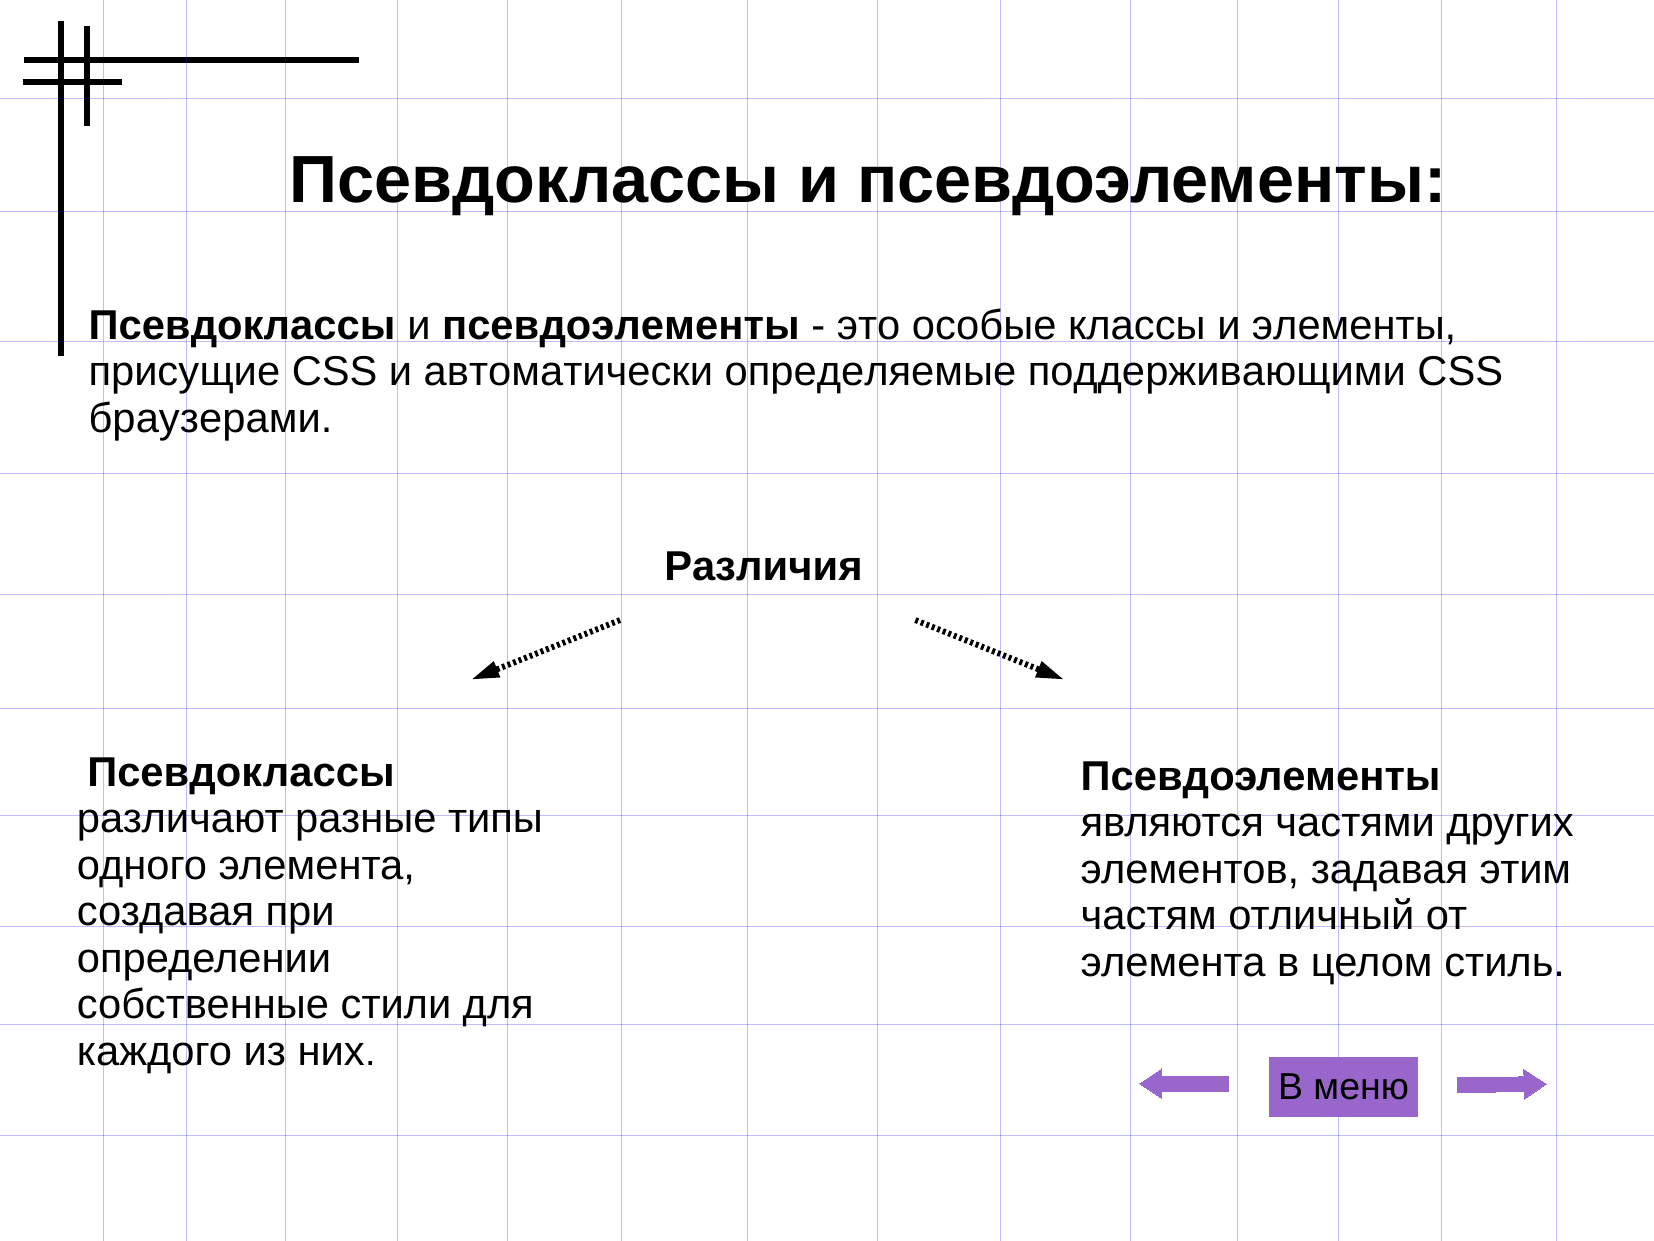

# Псевдоклассы и псевдоэлементы:
Псевдоклассы и псевдоэлементы - это особые классы и элементы, присущие CSS и автоматически определяемые поддерживающими CSS браузерами.
Различия
 Псевдоклассы различают разные типы одного элемента, создавая при определении собственные стили для каждого из них.
Псевдоэлементы являются частями других элементов, задавая этим частям отличный от элемента в целом стиль.
В меню